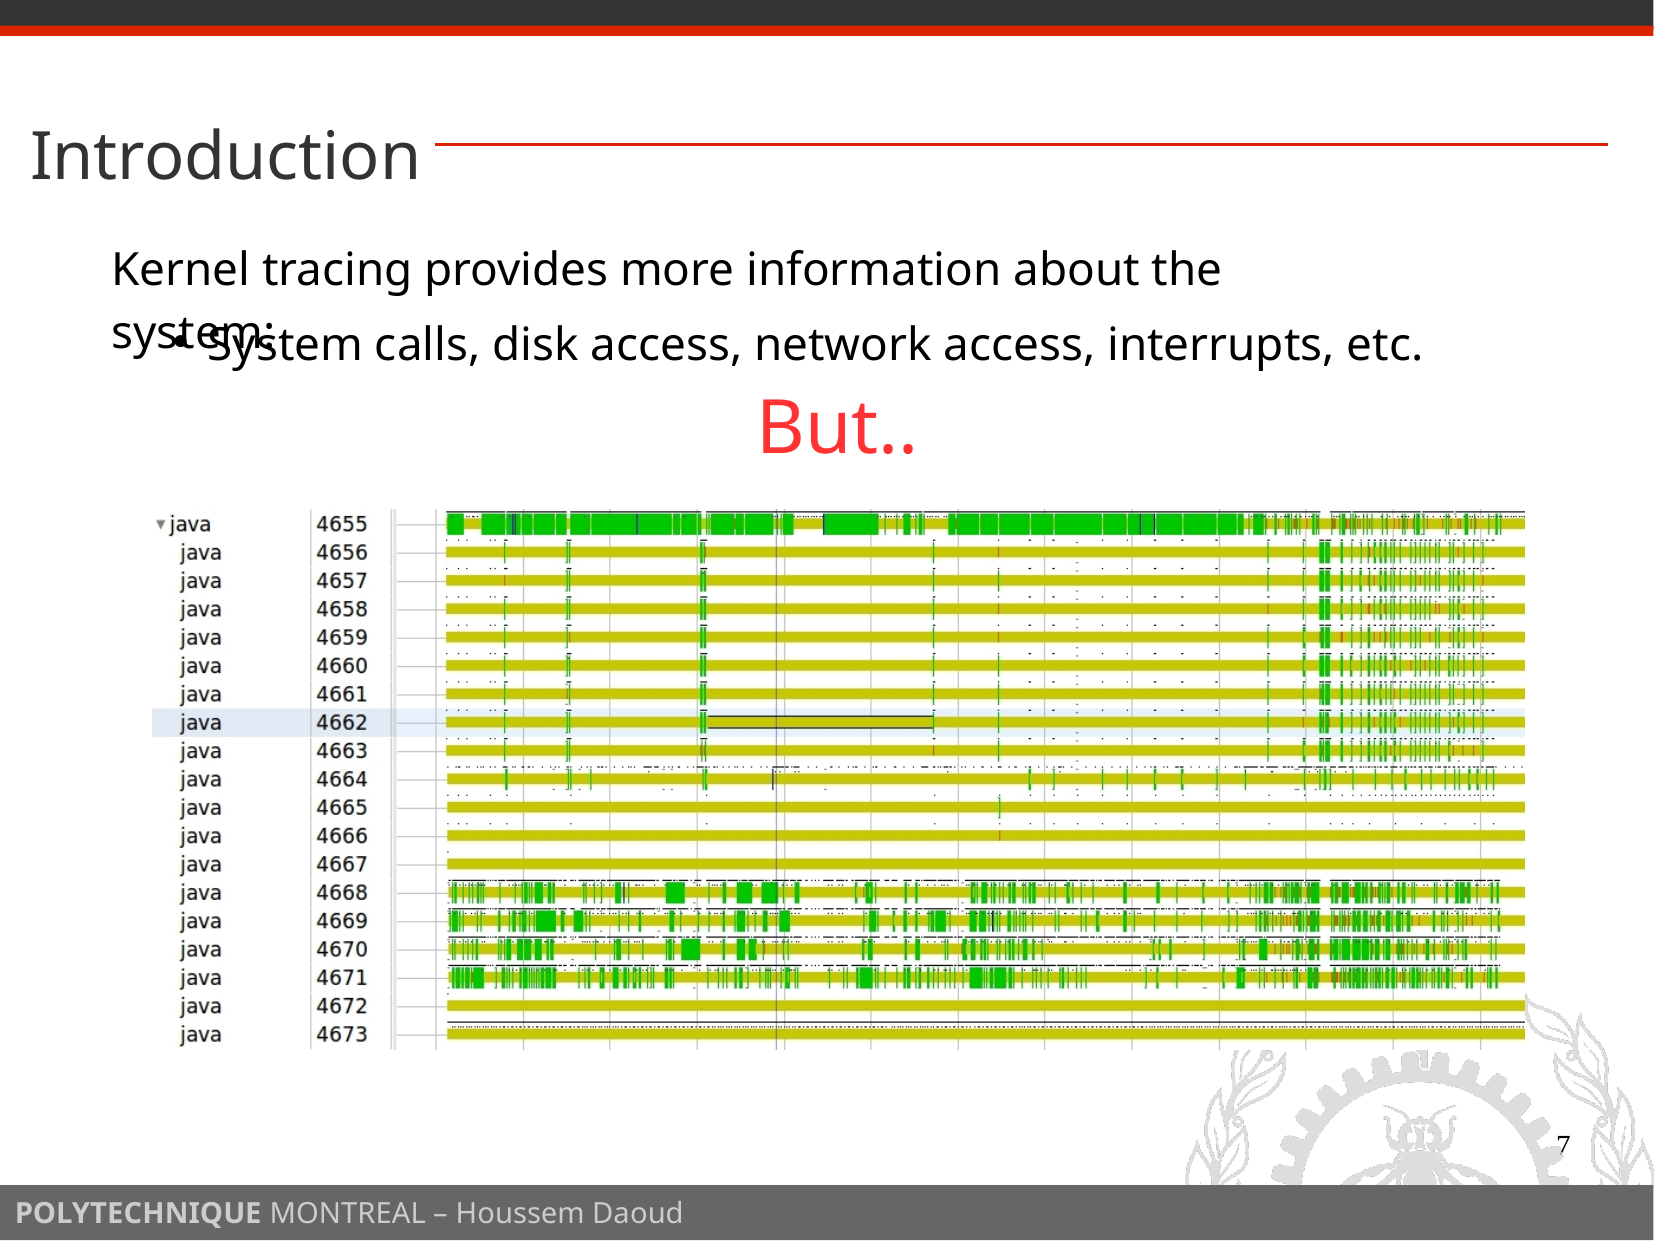

Introduction
Kernel tracing provides more information about the system:
System calls, disk access, network access, interrupts, etc.
But..
7
POLYTECHNIQUE MONTREAL – Houssem Daoud